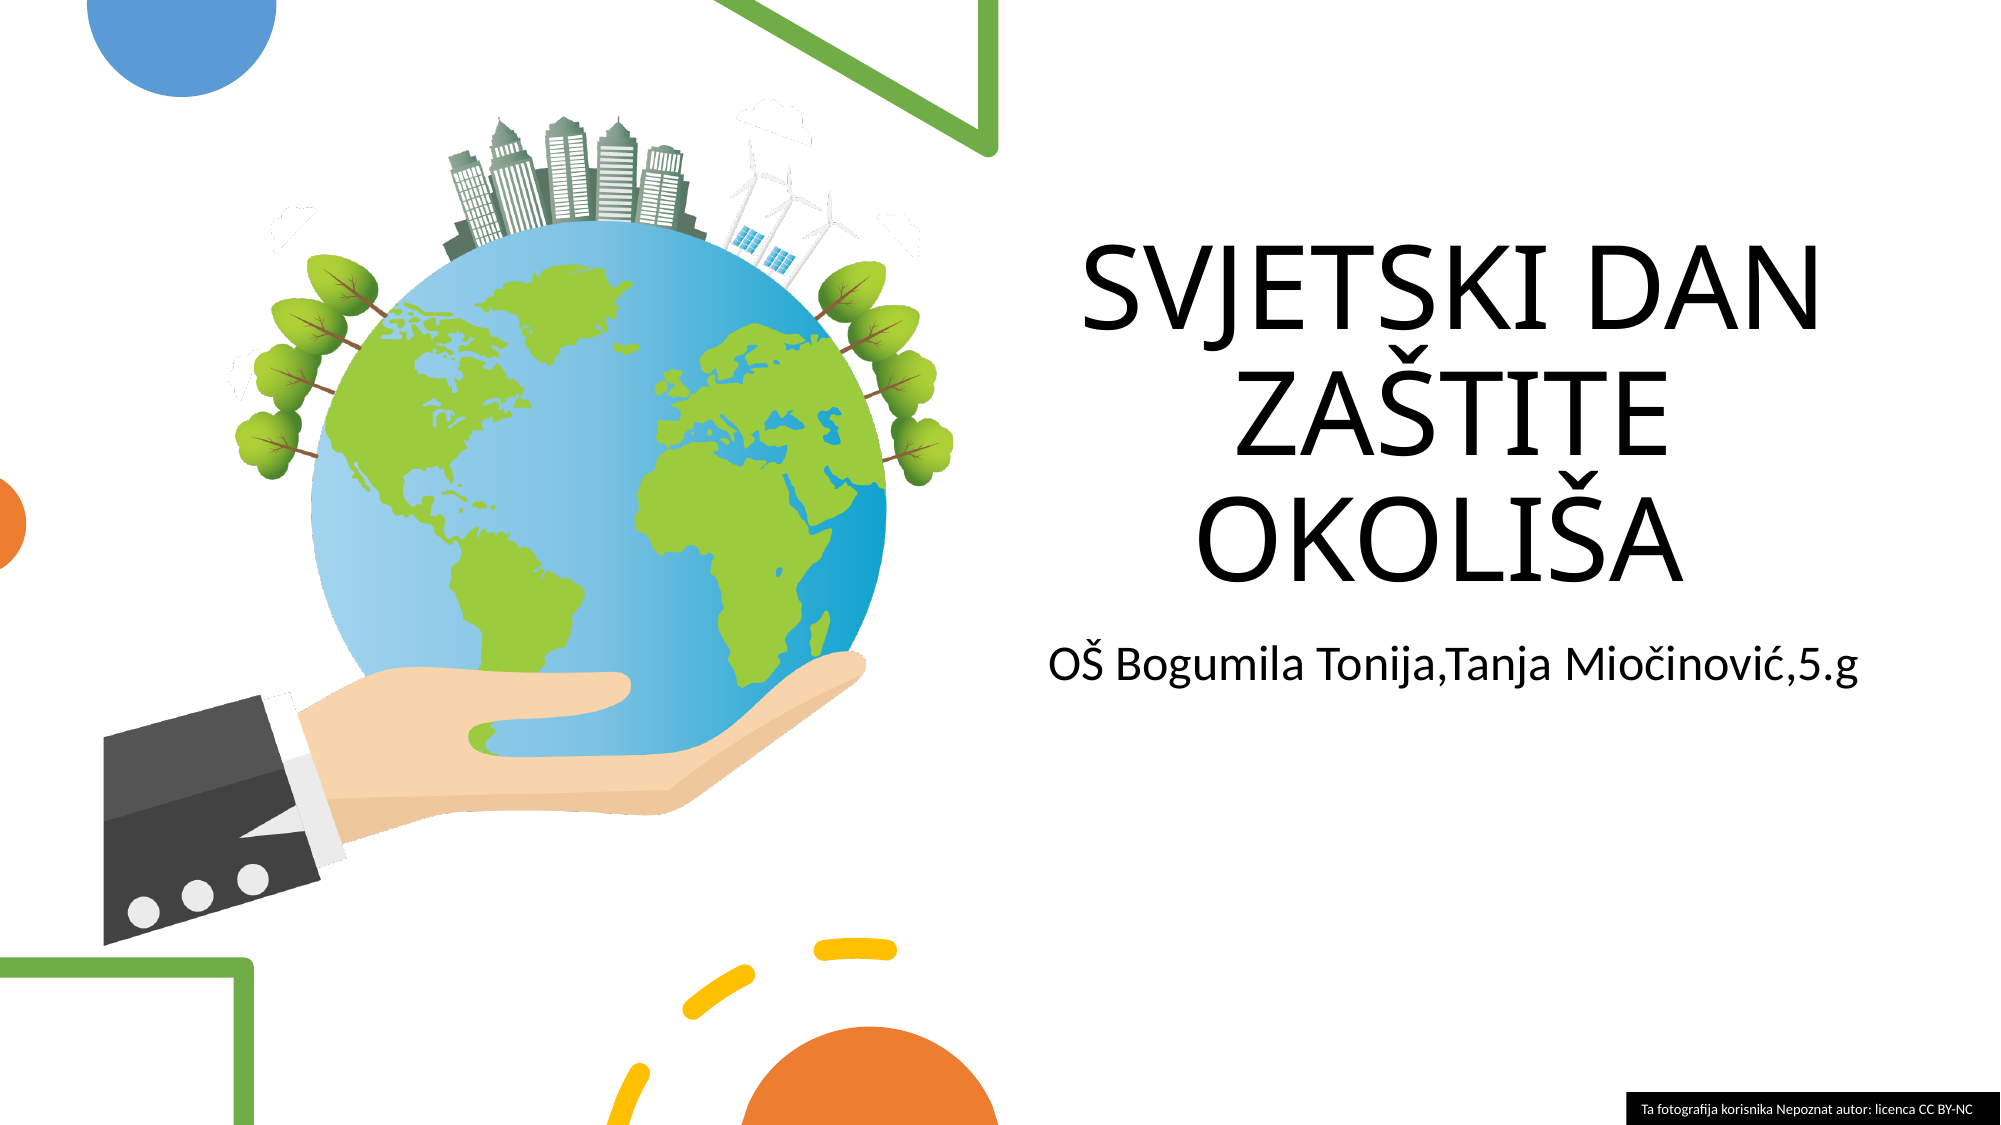

# SVJETSKI DAN ZAŠTITE OKOLIŠA
OŠ Bogumila Tonija,Tanja Miočinović,5.g
Ta fotografija korisnika Nepoznat autor: licenca CC BY-NC